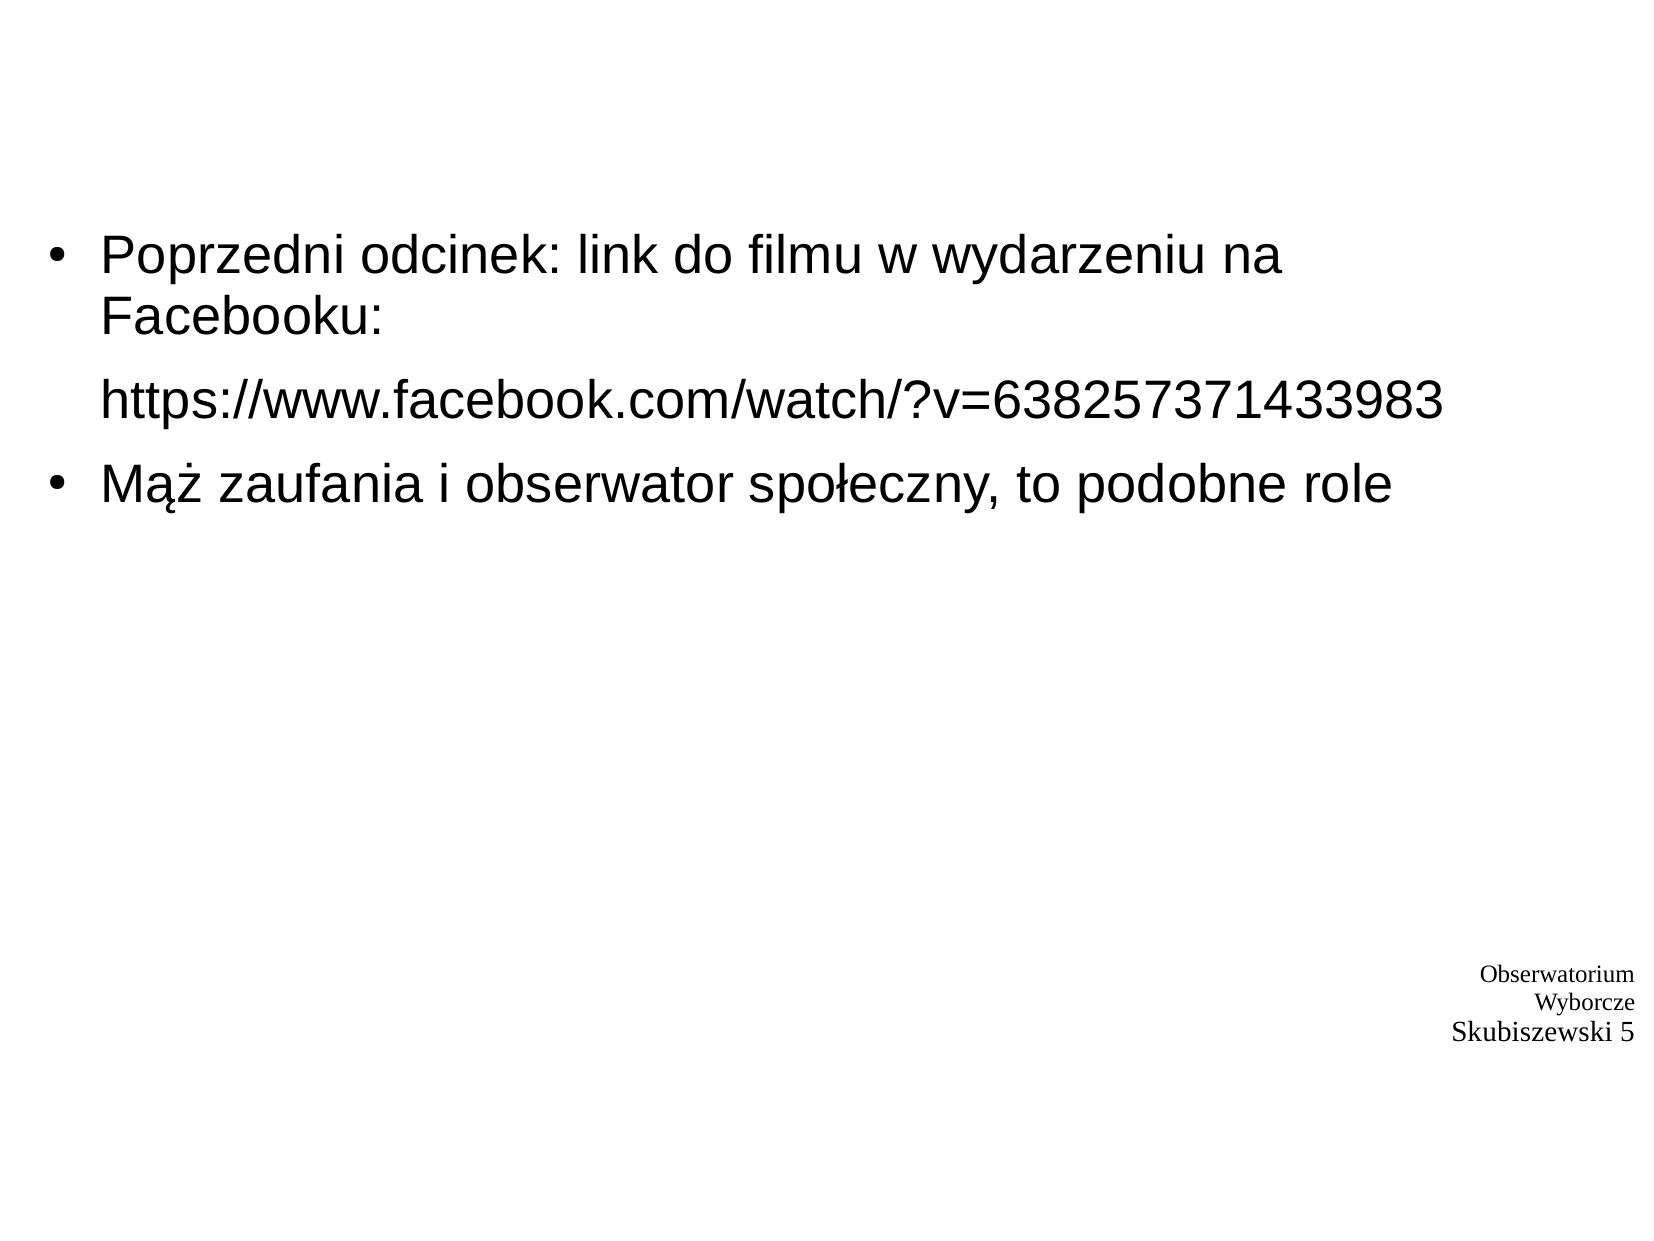

# Poprzedni odcinek: link do filmu w wydarzeniu na Facebooku:
https://www.facebook.com/watch/?v=638257371433983
Mąż zaufania i obserwator społeczny, to podobne role
5